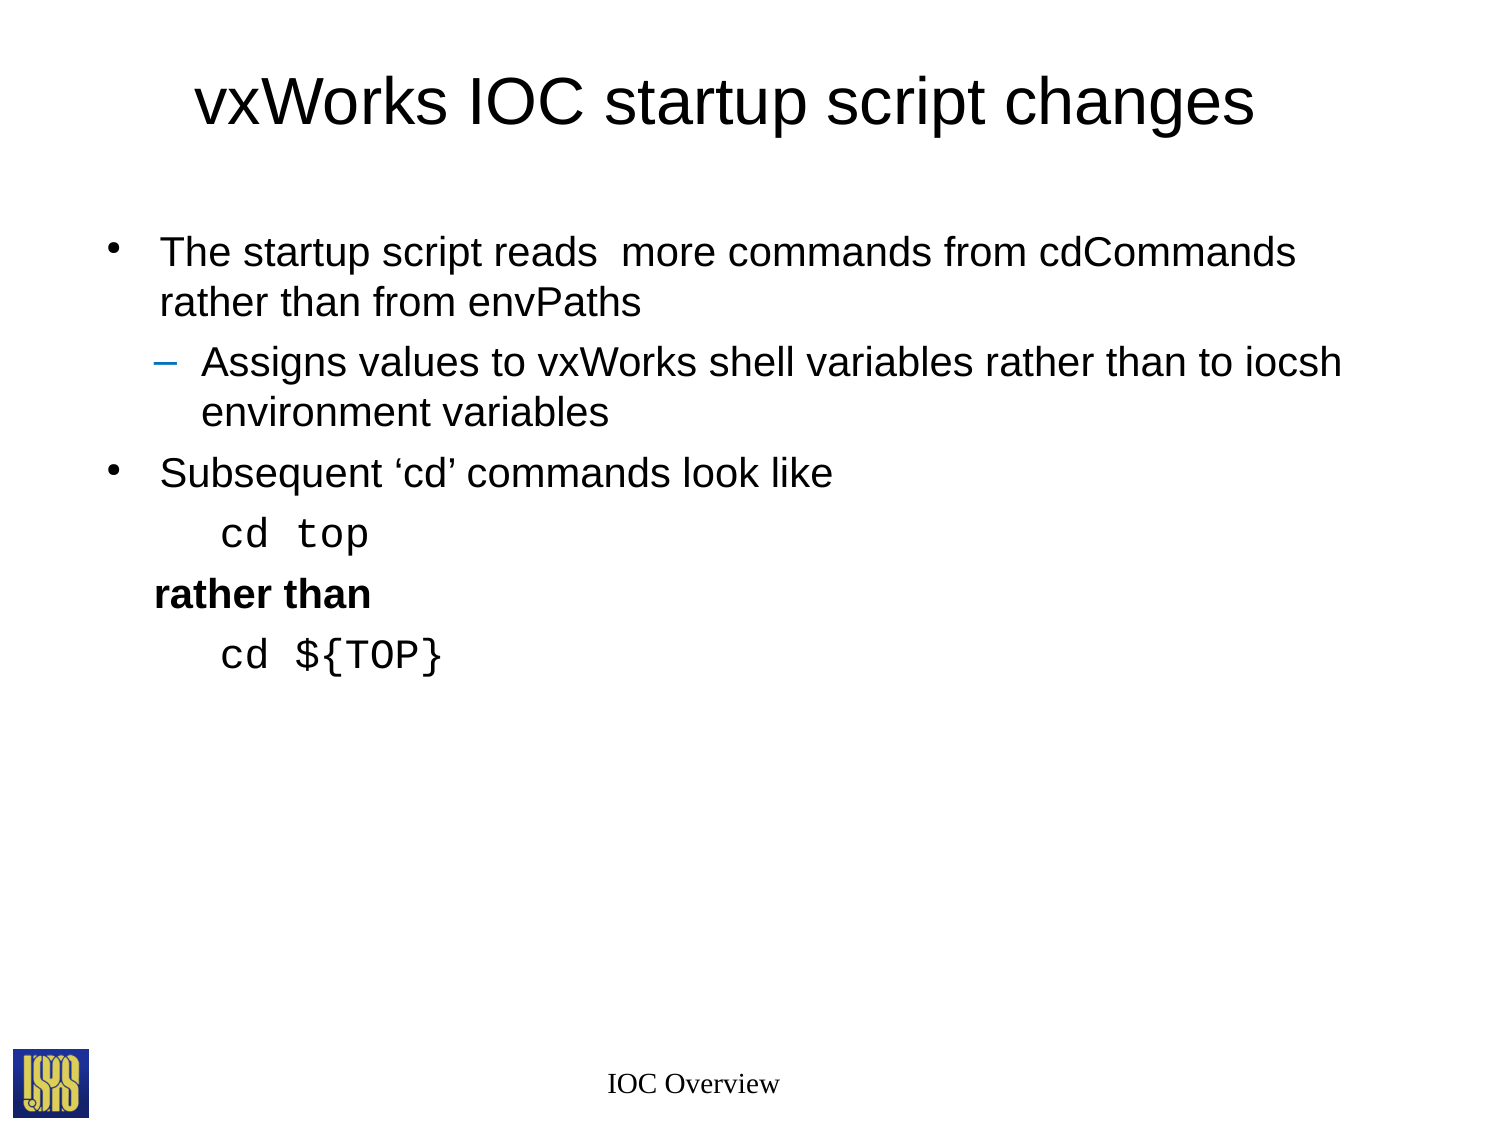

# vxWorks IOC startup script changes
The startup script reads more commands from cdCommands rather than from envPaths
Assigns values to vxWorks shell variables rather than to iocsh environment variables
Subsequent ‘cd’ commands look like
cd top
rather than
cd ${TOP}